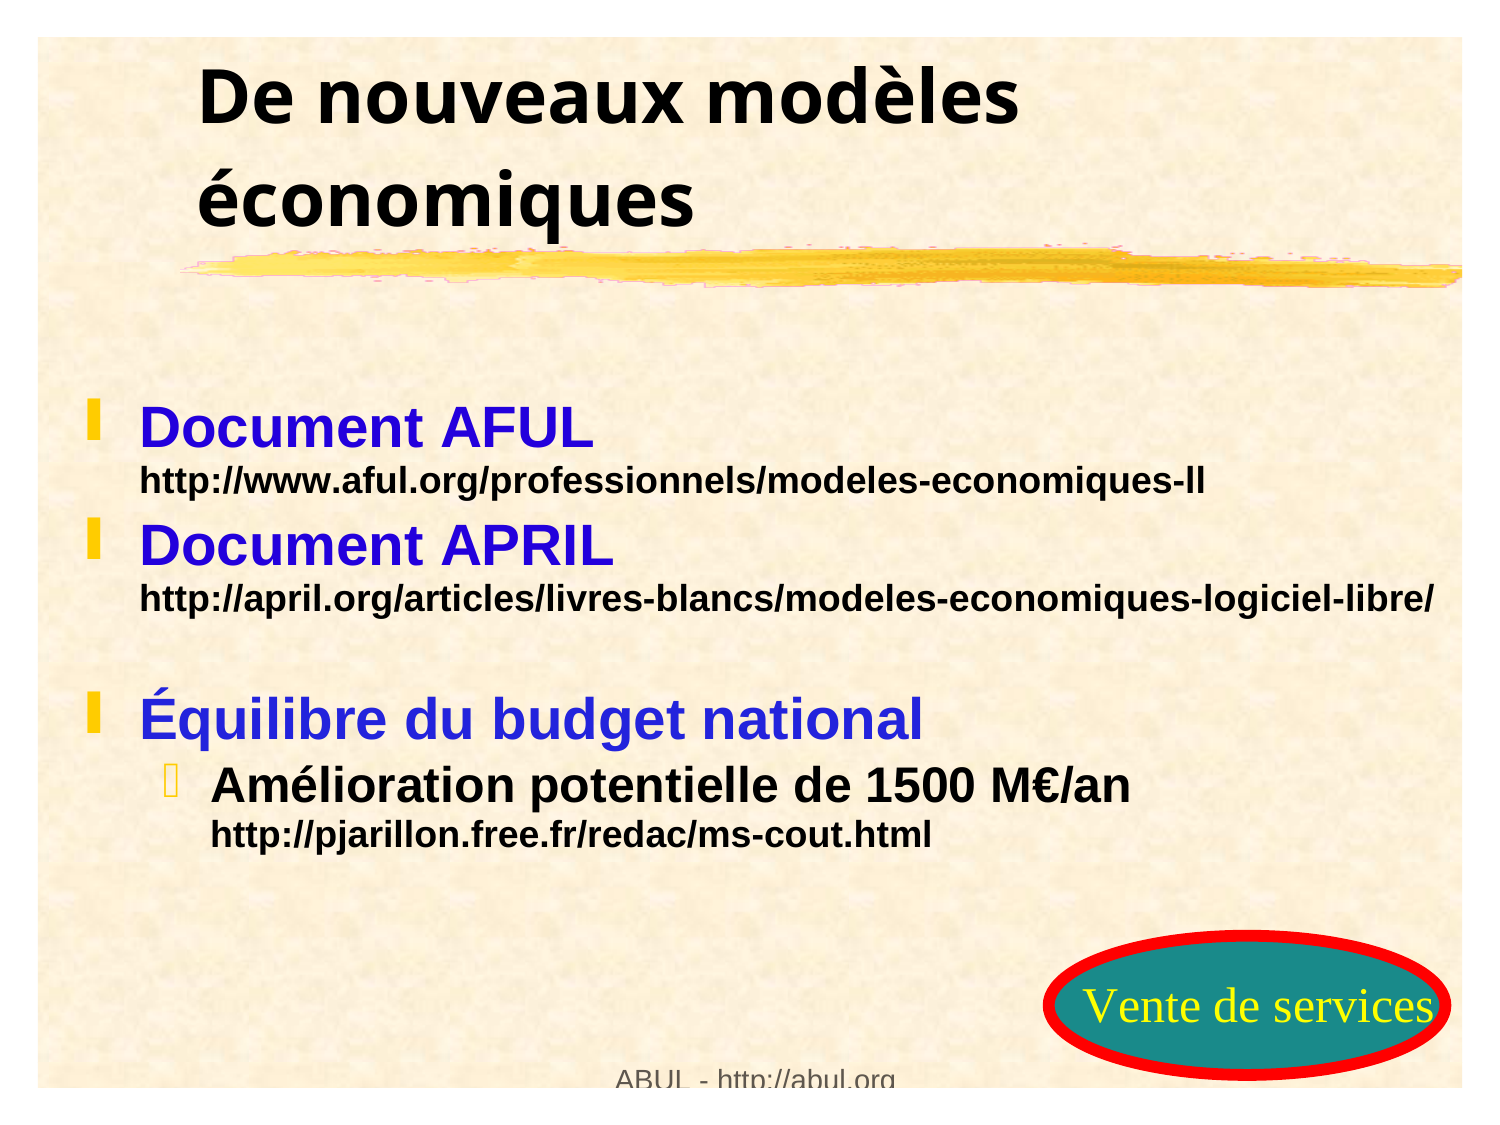

# De nouveaux modèles économiques
Document AFUL
http://www.aful.org/professionnels/modeles-economiques-ll
Document APRIL
http://april.org/articles/livres-blancs/modeles-economiques-logiciel-libre/
Équilibre du budget national
Amélioration potentielle de 1500 M€/an
http://pjarillon.free.fr/redac/ms-cout.html
Vente de services